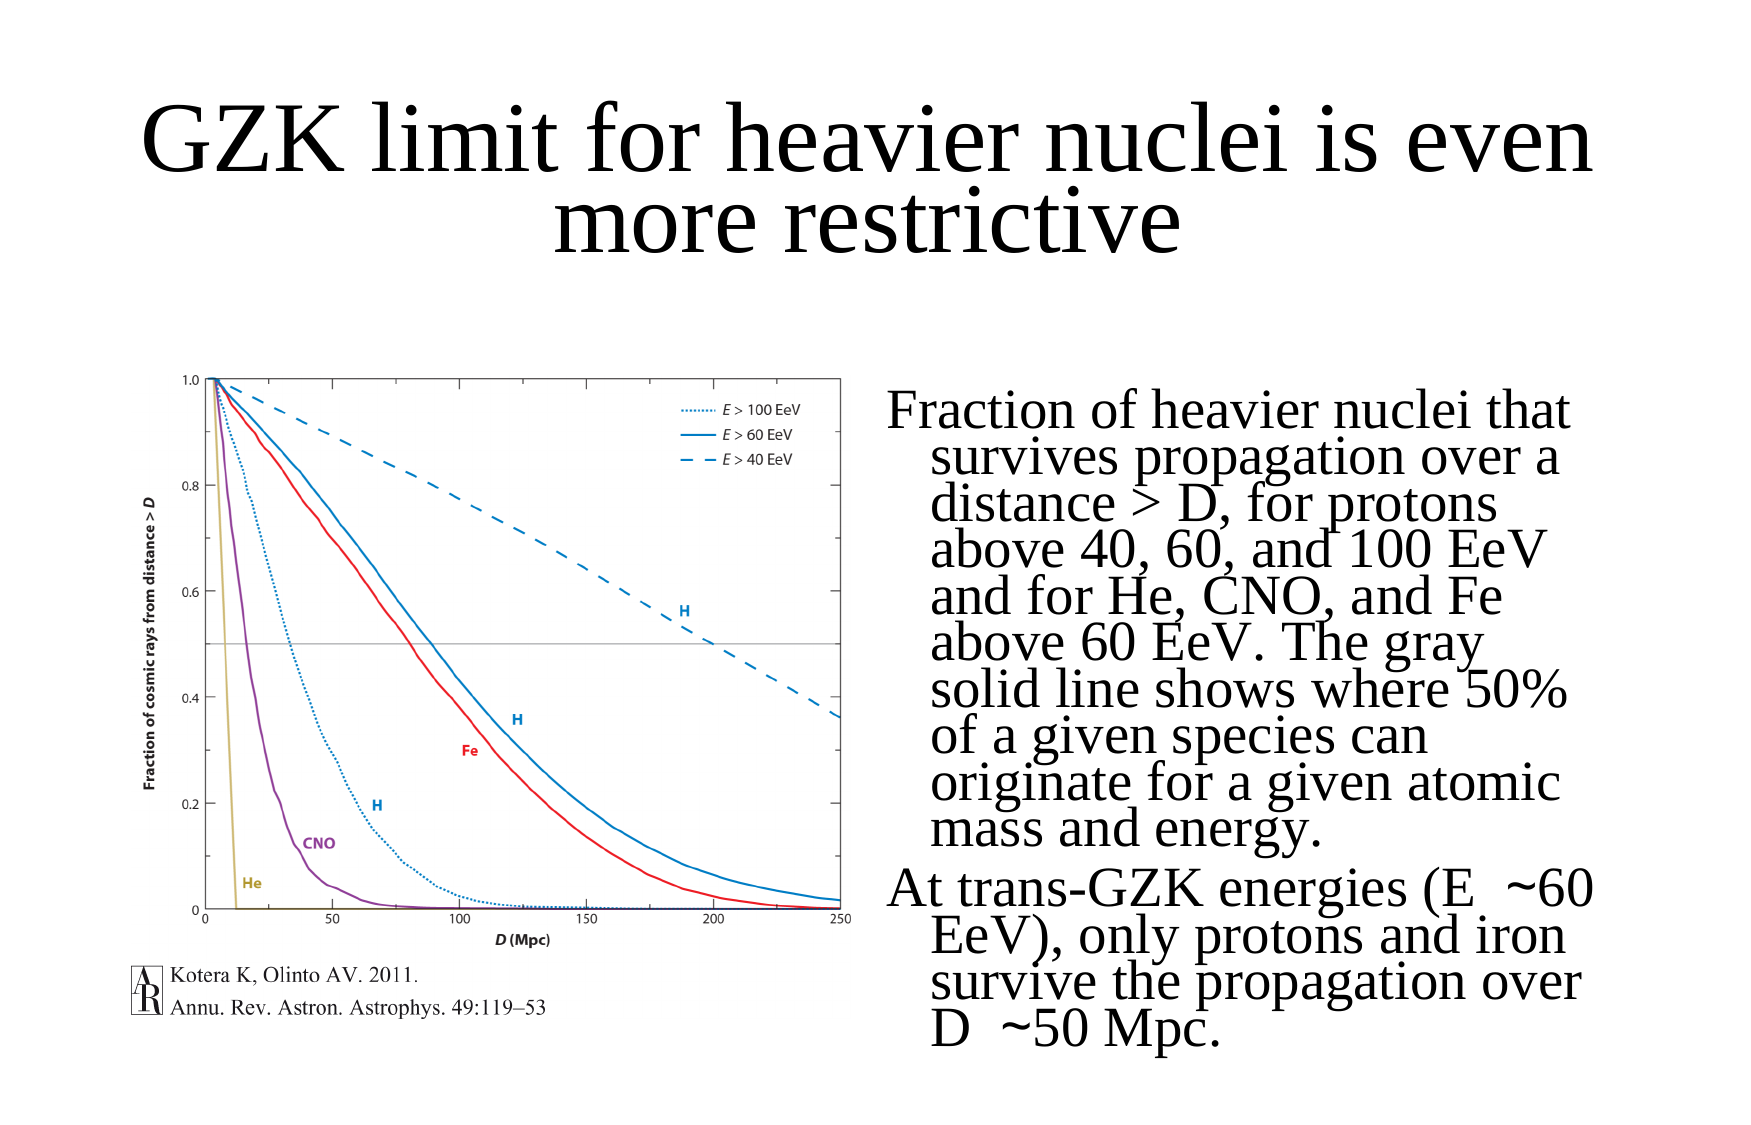

# GZK limit for heavier nuclei is even more restrictive
Fraction of heavier nuclei that survives propagation over a distance > D, for protons above 40, 60, and 100 EeV and for He, CNO, and Fe above 60 EeV. The gray solid line shows where 50% of a given species can originate for a given atomic mass and energy.
At trans-GZK energies (E ~60 EeV), only protons and iron survive the propagation over D ~50 Mpc.